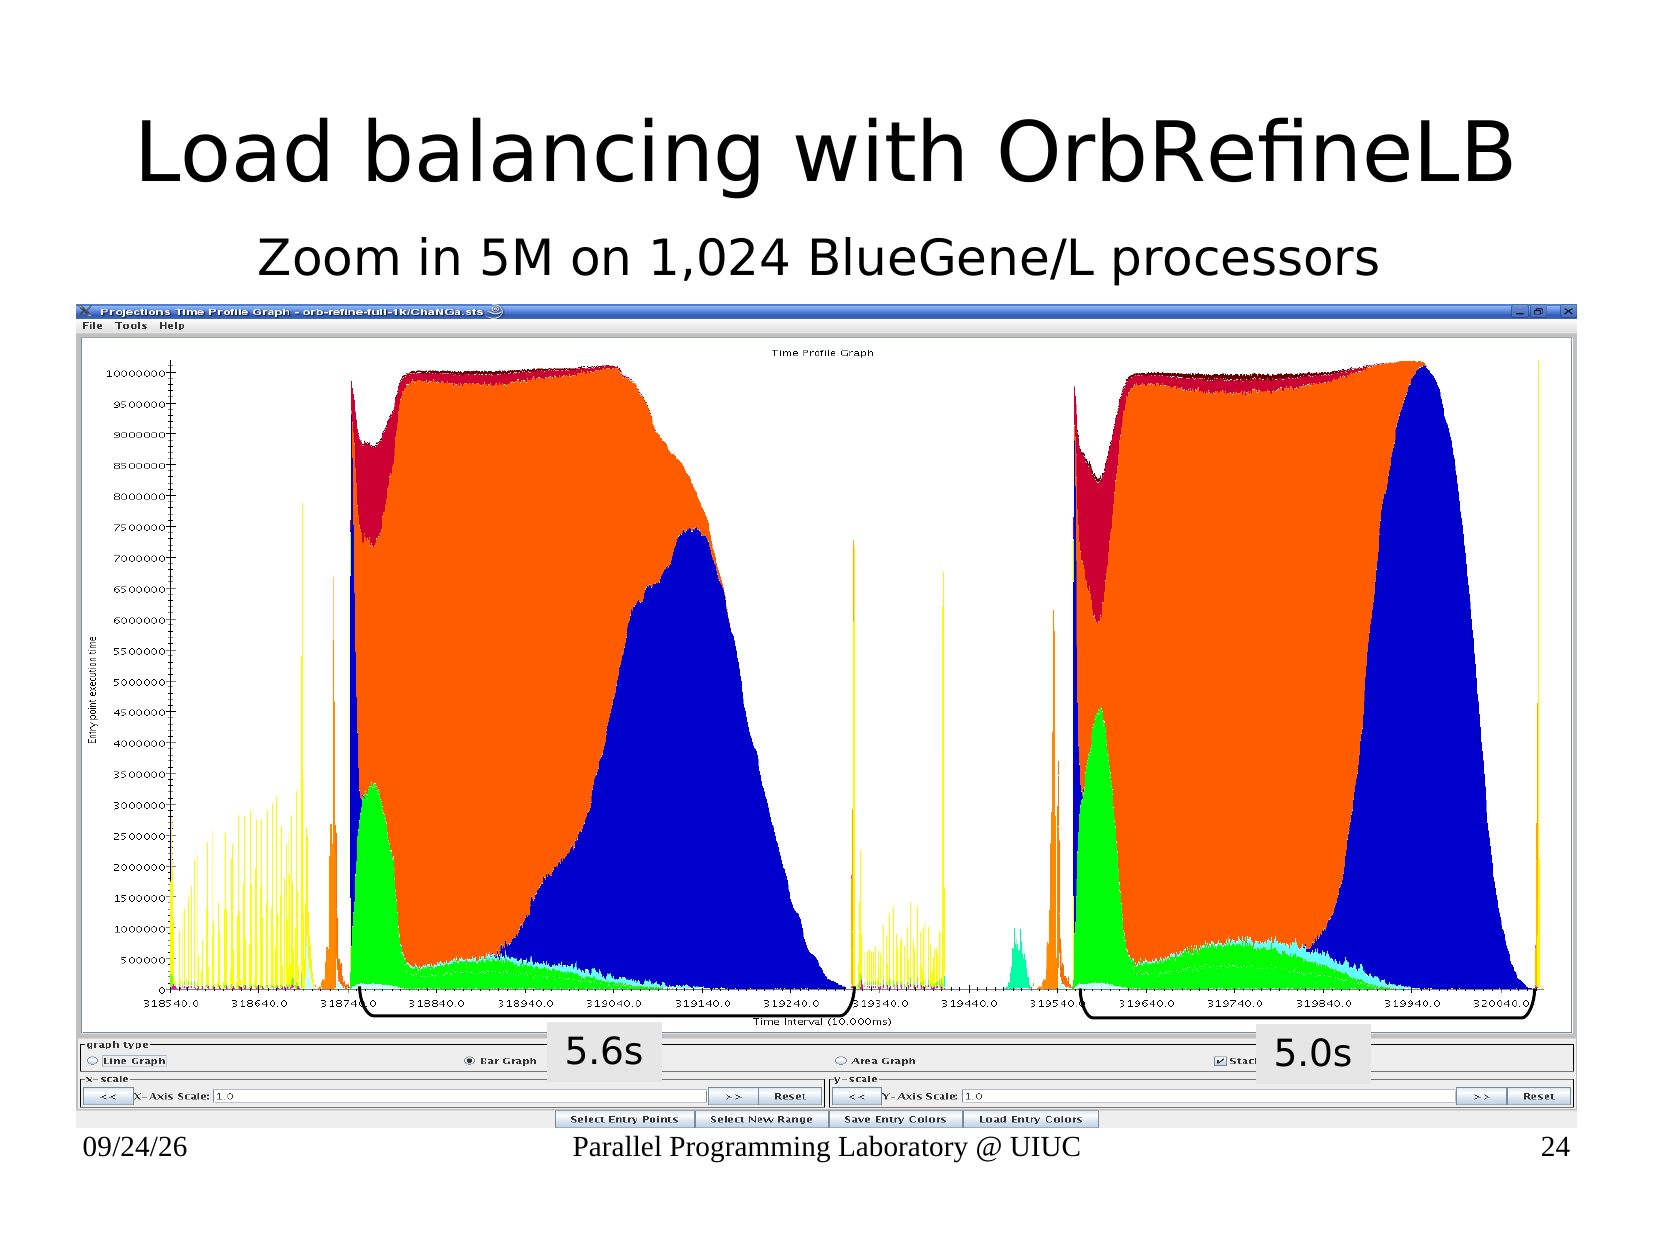

# Load balancing with OrbRefineLB
Zoom in 5M on 1,024 BlueGene/L processors
5.6s
5.0s
Parallel Programming Laboratory @ UIUC
24